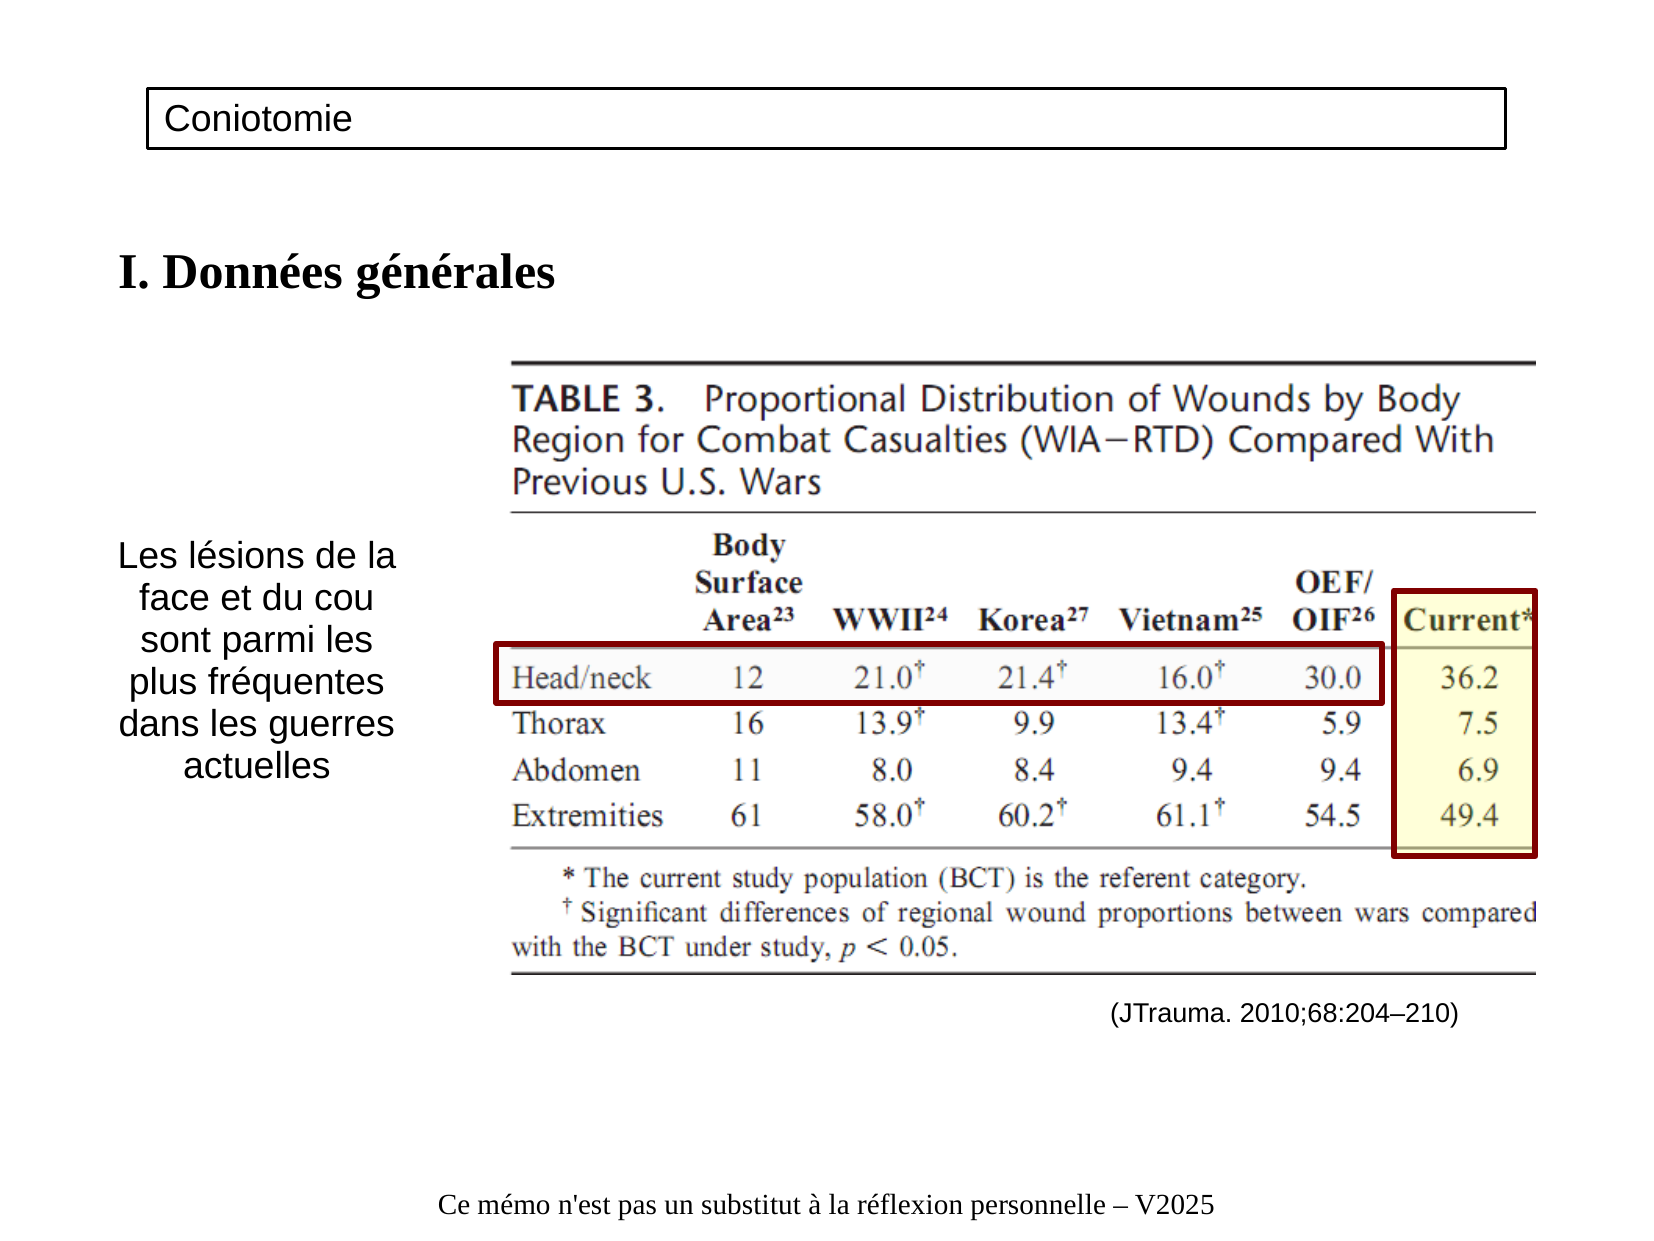

Coniotomie
I. Données générales
Les lésions de la face et du cou sont parmi les plus fréquentes dans les guerres actuelles
(JTrauma. 2010;68:204–210)
Ce mémo n'est pas un substitut à la réflexion personnelle – V2025